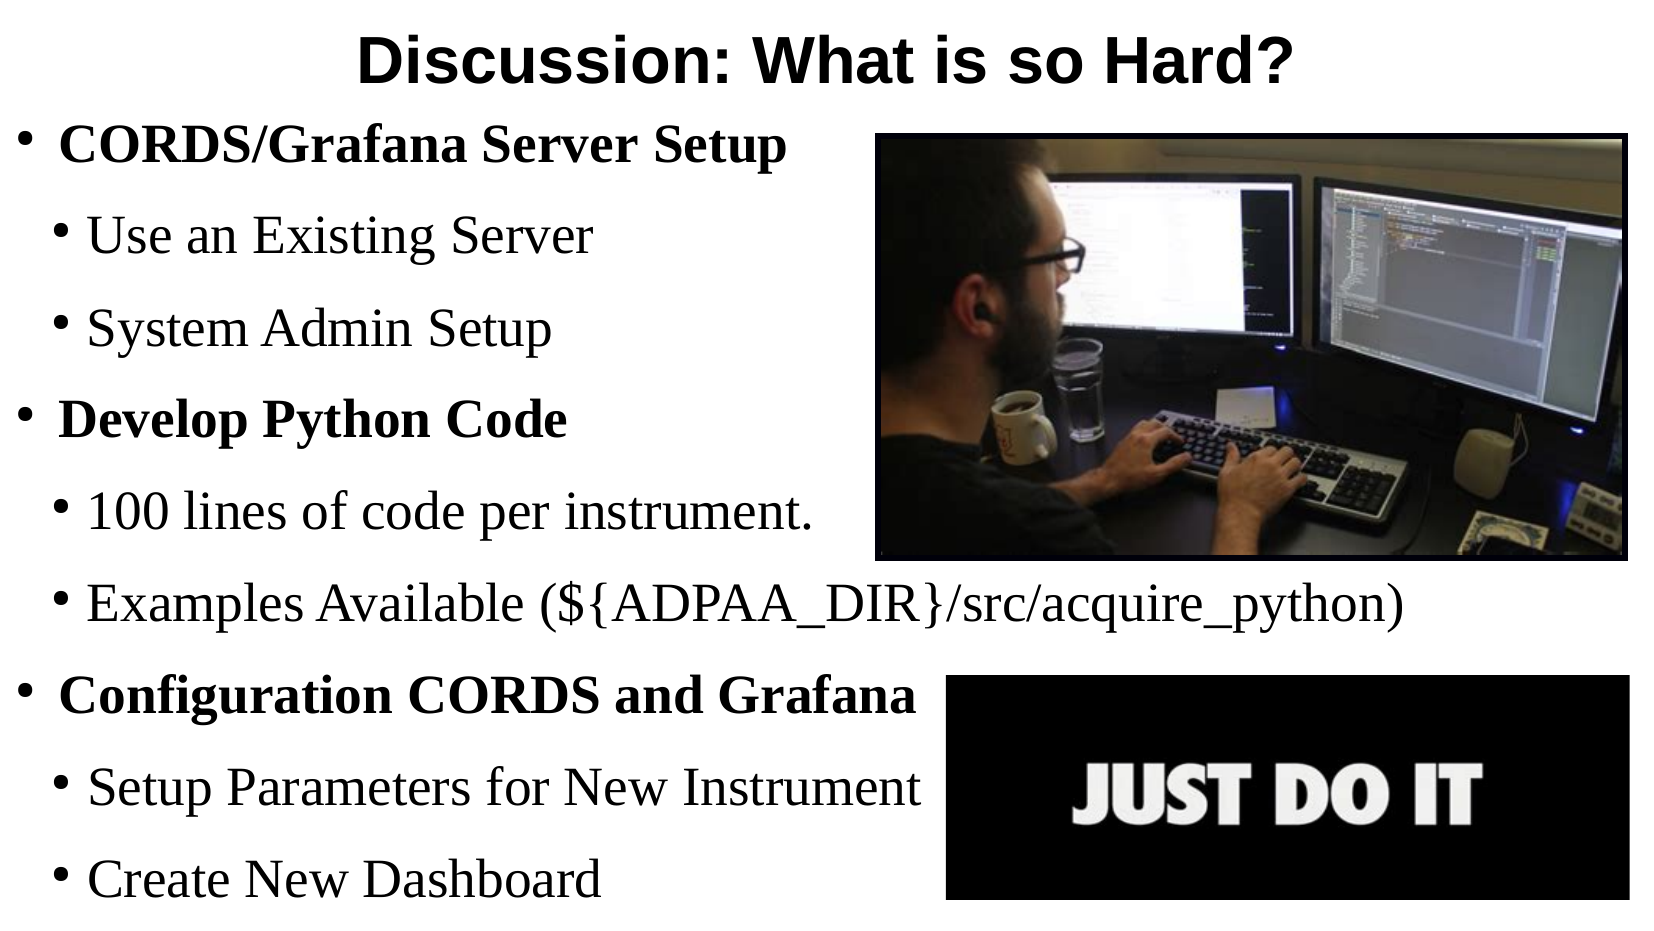

Discussion: What is so Hard?
# CORDS/Grafana Server Setup
Use an Existing Server
System Admin Setup
Develop Python Code
100 lines of code per instrument.
Examples Available (${ADPAA_DIR}/src/acquire_python)
Configuration CORDS and Grafana
Setup Parameters for New Instrument
Create New Dashboard